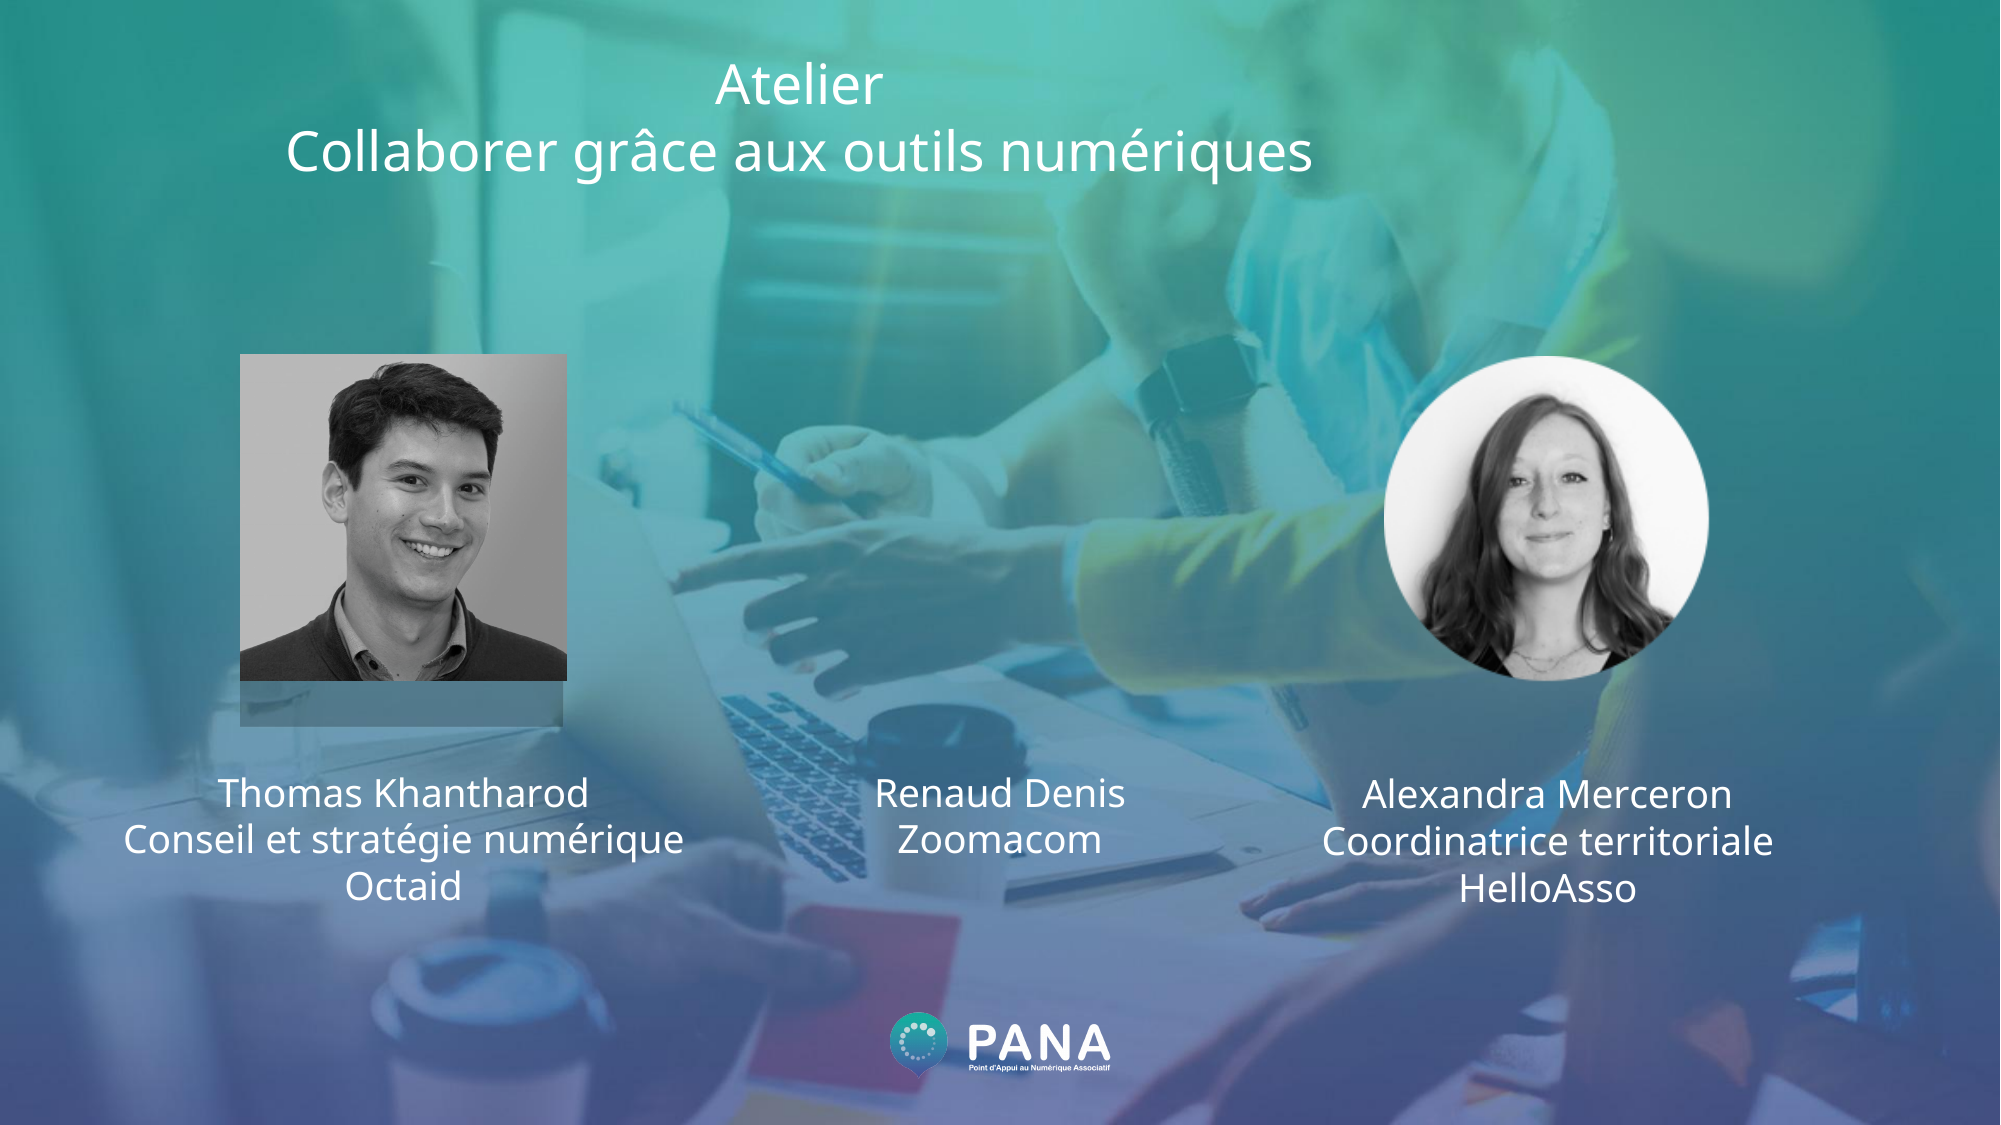

Atelier
Collaborer grâce aux outils numériques
Thomas Khantharod
Conseil et stratégie numérique
Octaid
Renaud Denis
Zoomacom
Alexandra Merceron
Coordinatrice territoriale
HelloAsso